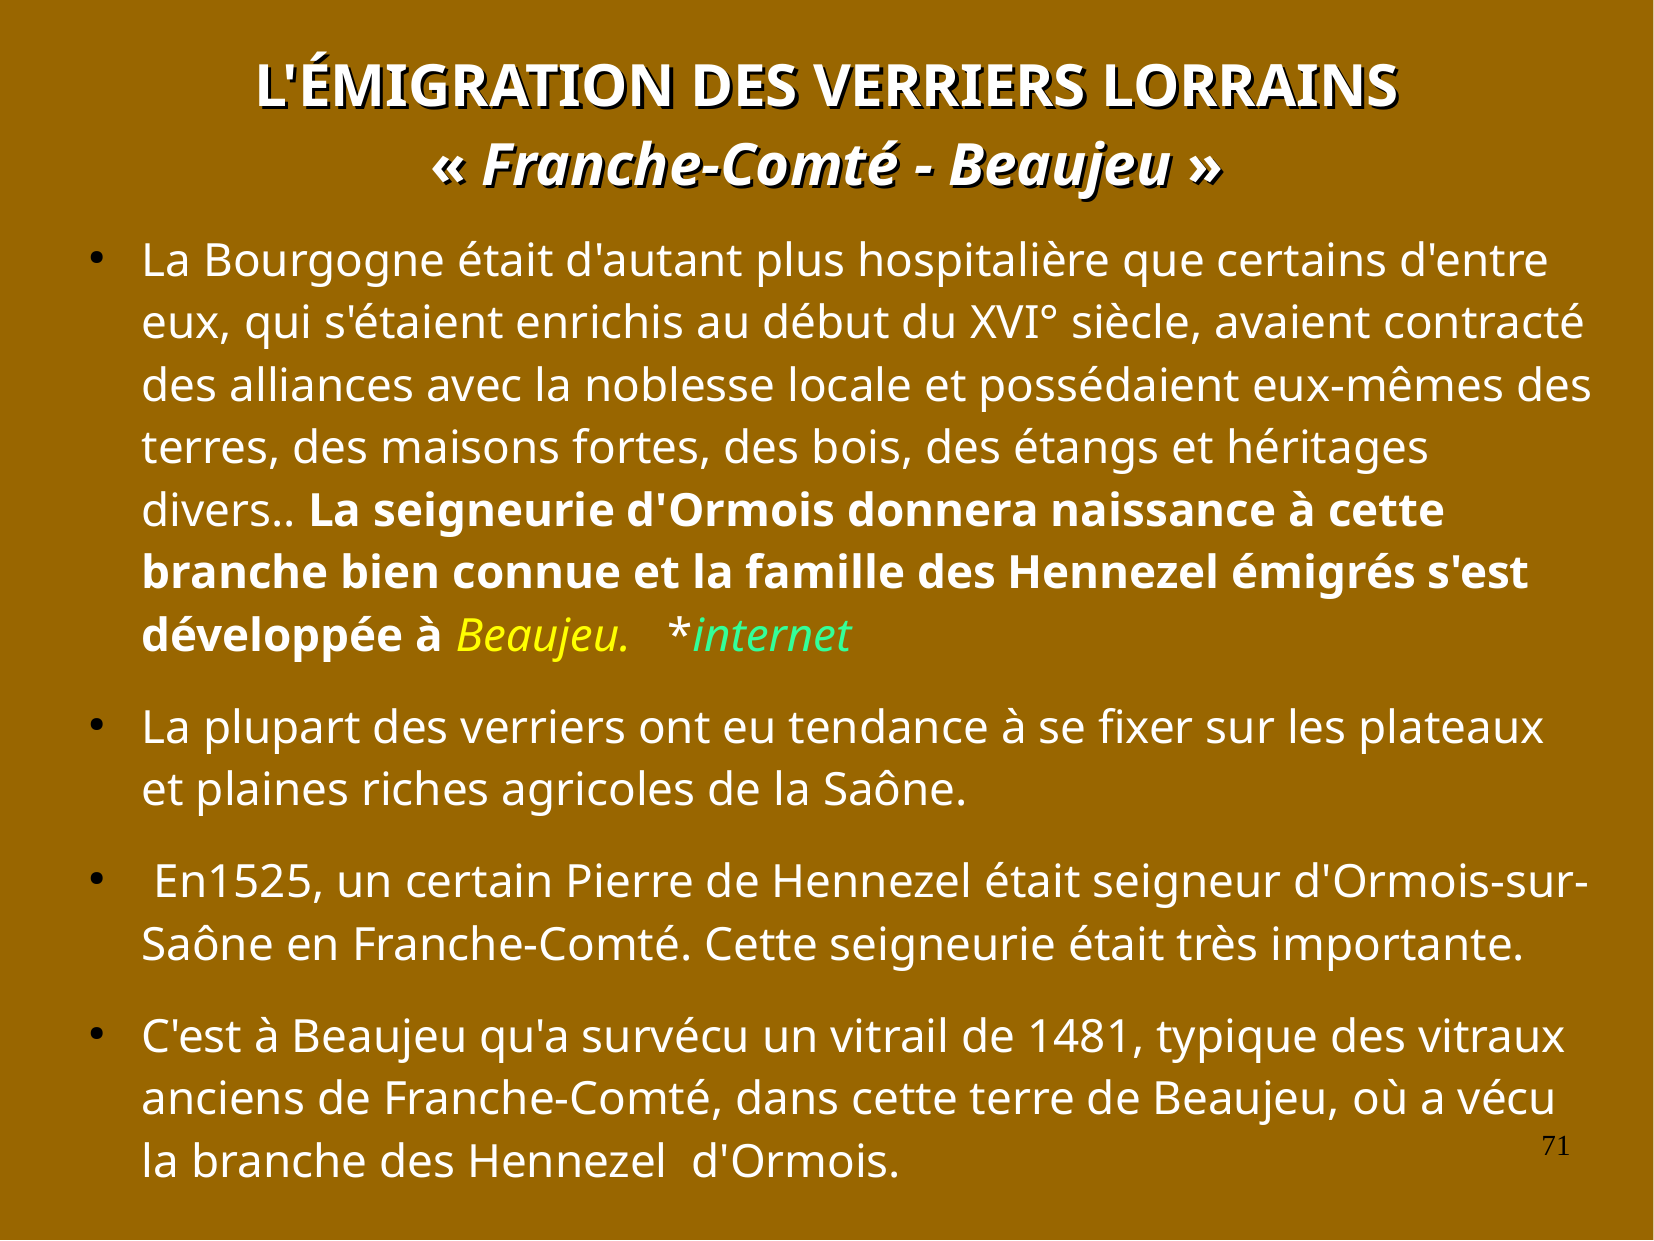

# L'ÉMIGRATION DES VERRIERS LORRAINS « Franche-Comté - Beaujeu »
La Bourgogne était d'autant plus hospitalière que certains d'entre eux, qui s'étaient enrichis au début du XVI° siècle, avaient contracté des alliances avec la noblesse locale et possédaient eux-mêmes des terres, des maisons fortes, des bois, des étangs et héritages divers.. La seigneurie d'Ormois donnera naissance à cette branche bien connue et la famille des Hennezel émigrés s'est développée à Beaujeu. *internet
La plupart des verriers ont eu tendance à se fixer sur les plateaux et plaines riches agricoles de la Saône.
 En1525, un certain Pierre de Hennezel était seigneur d'Ormois-sur-Saône en Franche-Comté. Cette seigneurie était très importante.
C'est à Beaujeu qu'a survécu un vitrail de 1481, typique des vitraux anciens de Franche-Comté, dans cette terre de Beaujeu, où a vécu la branche des Hennezel d'Ormois.
71